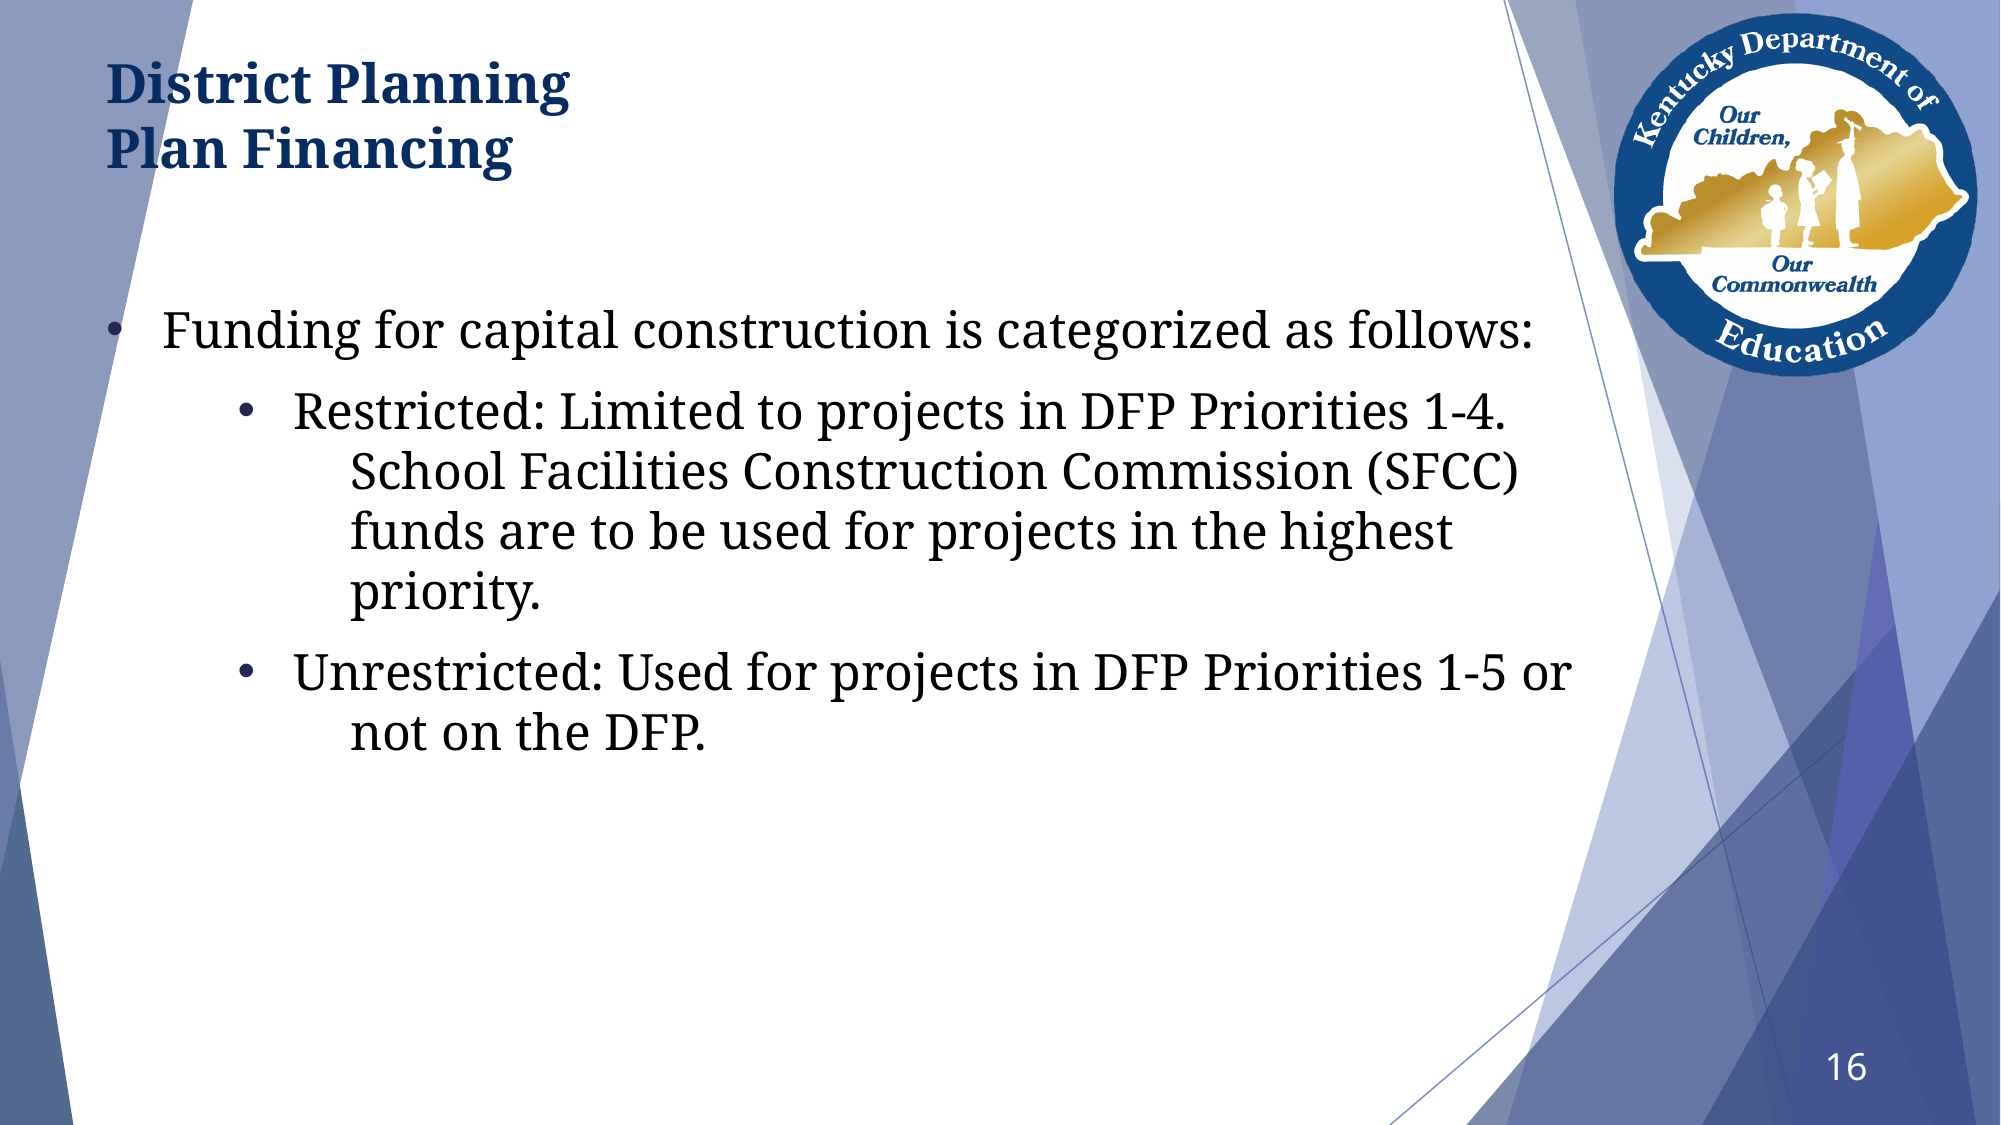

# District Planning Plan Financing
Funding for capital construction is categorized as follows:
Restricted: Limited to projects in DFP Priorities 1-4. School Facilities Construction Commission (SFCC) funds are to be used for projects in the highest priority.
Unrestricted: Used for projects in DFP Priorities 1-5 or not on the DFP.